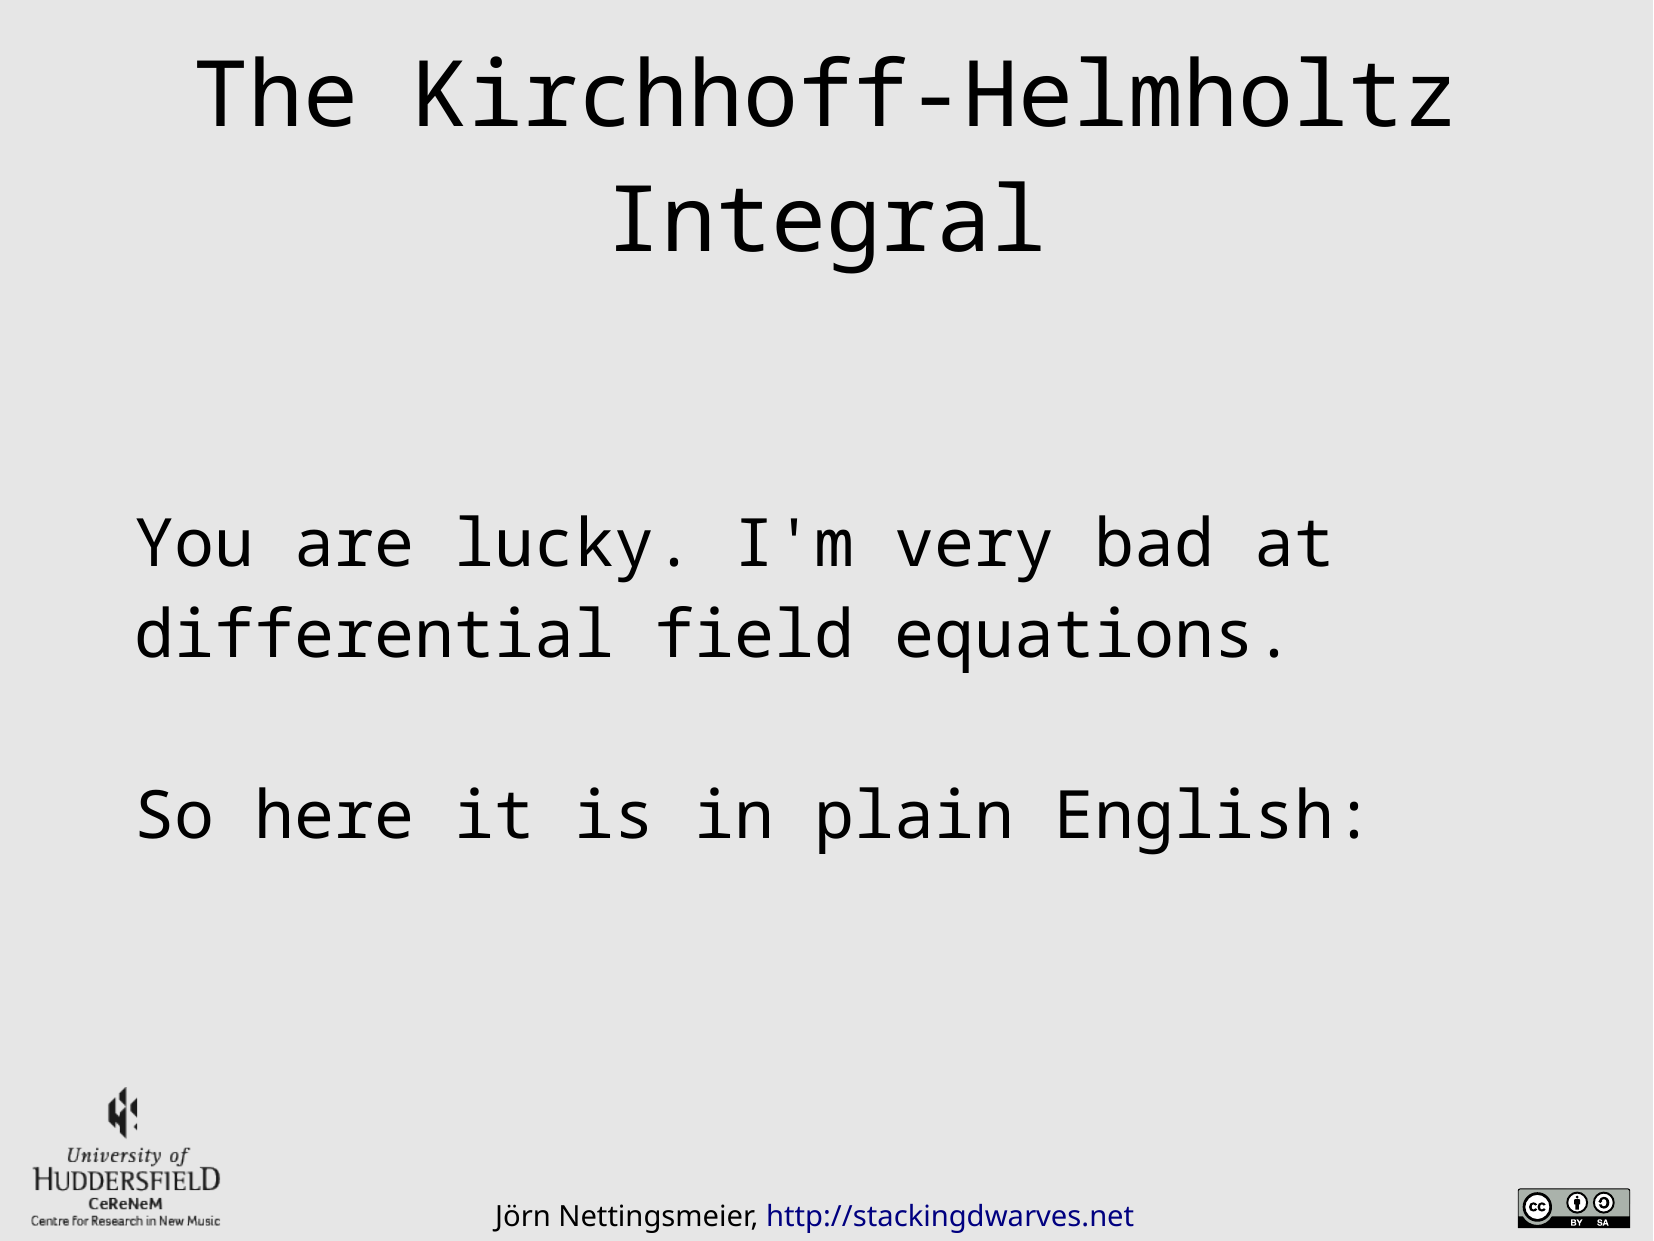

# The Kirchhoff-Helmholtz Integral
You are lucky. I'm very bad at differential field equations.
So here it is in plain English: